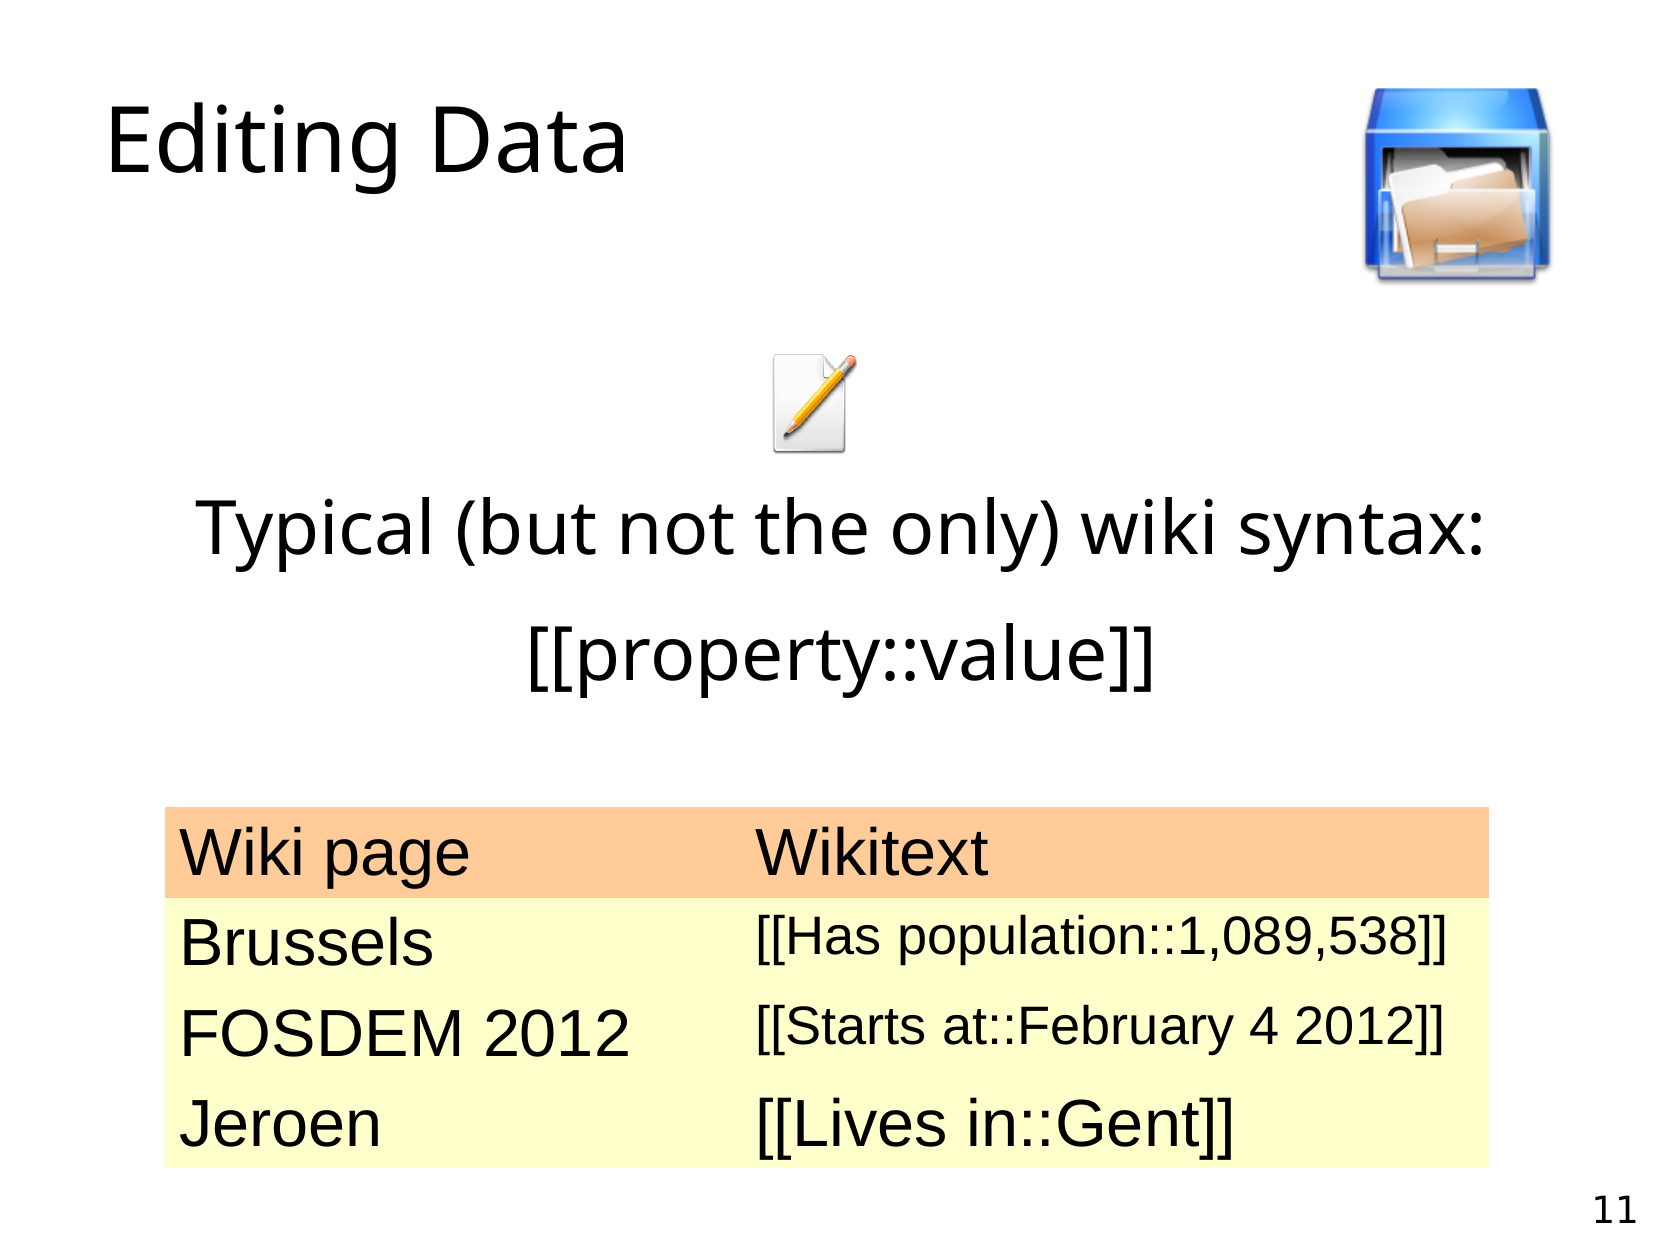

Editing Data
Typical (but not the only) wiki syntax:
[[property::value]]
| Wiki page | Wikitext |
| --- | --- |
| Brussels | [[Has population::1,089,538]] |
| FOSDEM 2012 | [[Starts at::February 4 2012]] |
| Jeroen | [[Lives in::Gent]] |
11